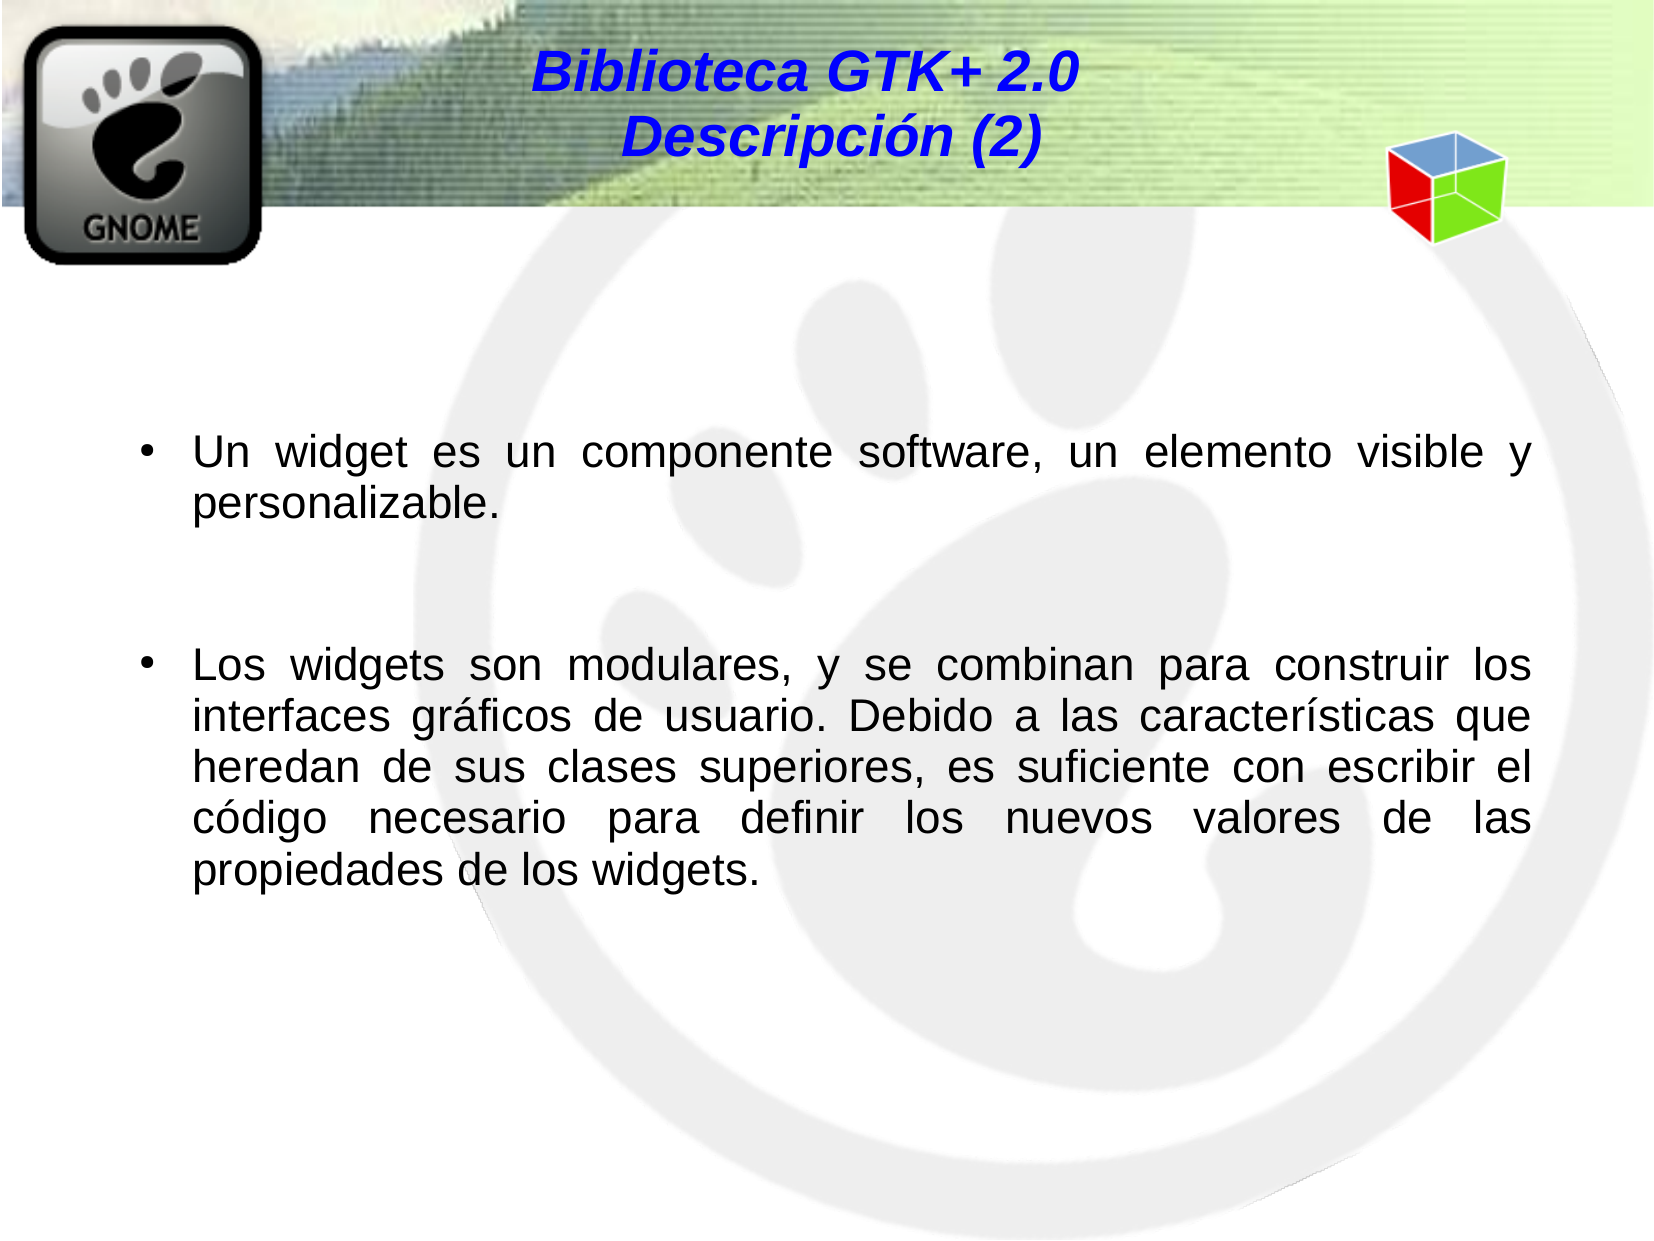

# Biblioteca GTK+ 2.0 Descripción (2)
Un widget es un componente software, un elemento visible y personalizable.
Los widgets son modulares, y se combinan para construir los interfaces gráficos de usuario. Debido a las características que heredan de sus clases superiores, es suficiente con escribir el código necesario para definir los nuevos valores de las propiedades de los widgets.